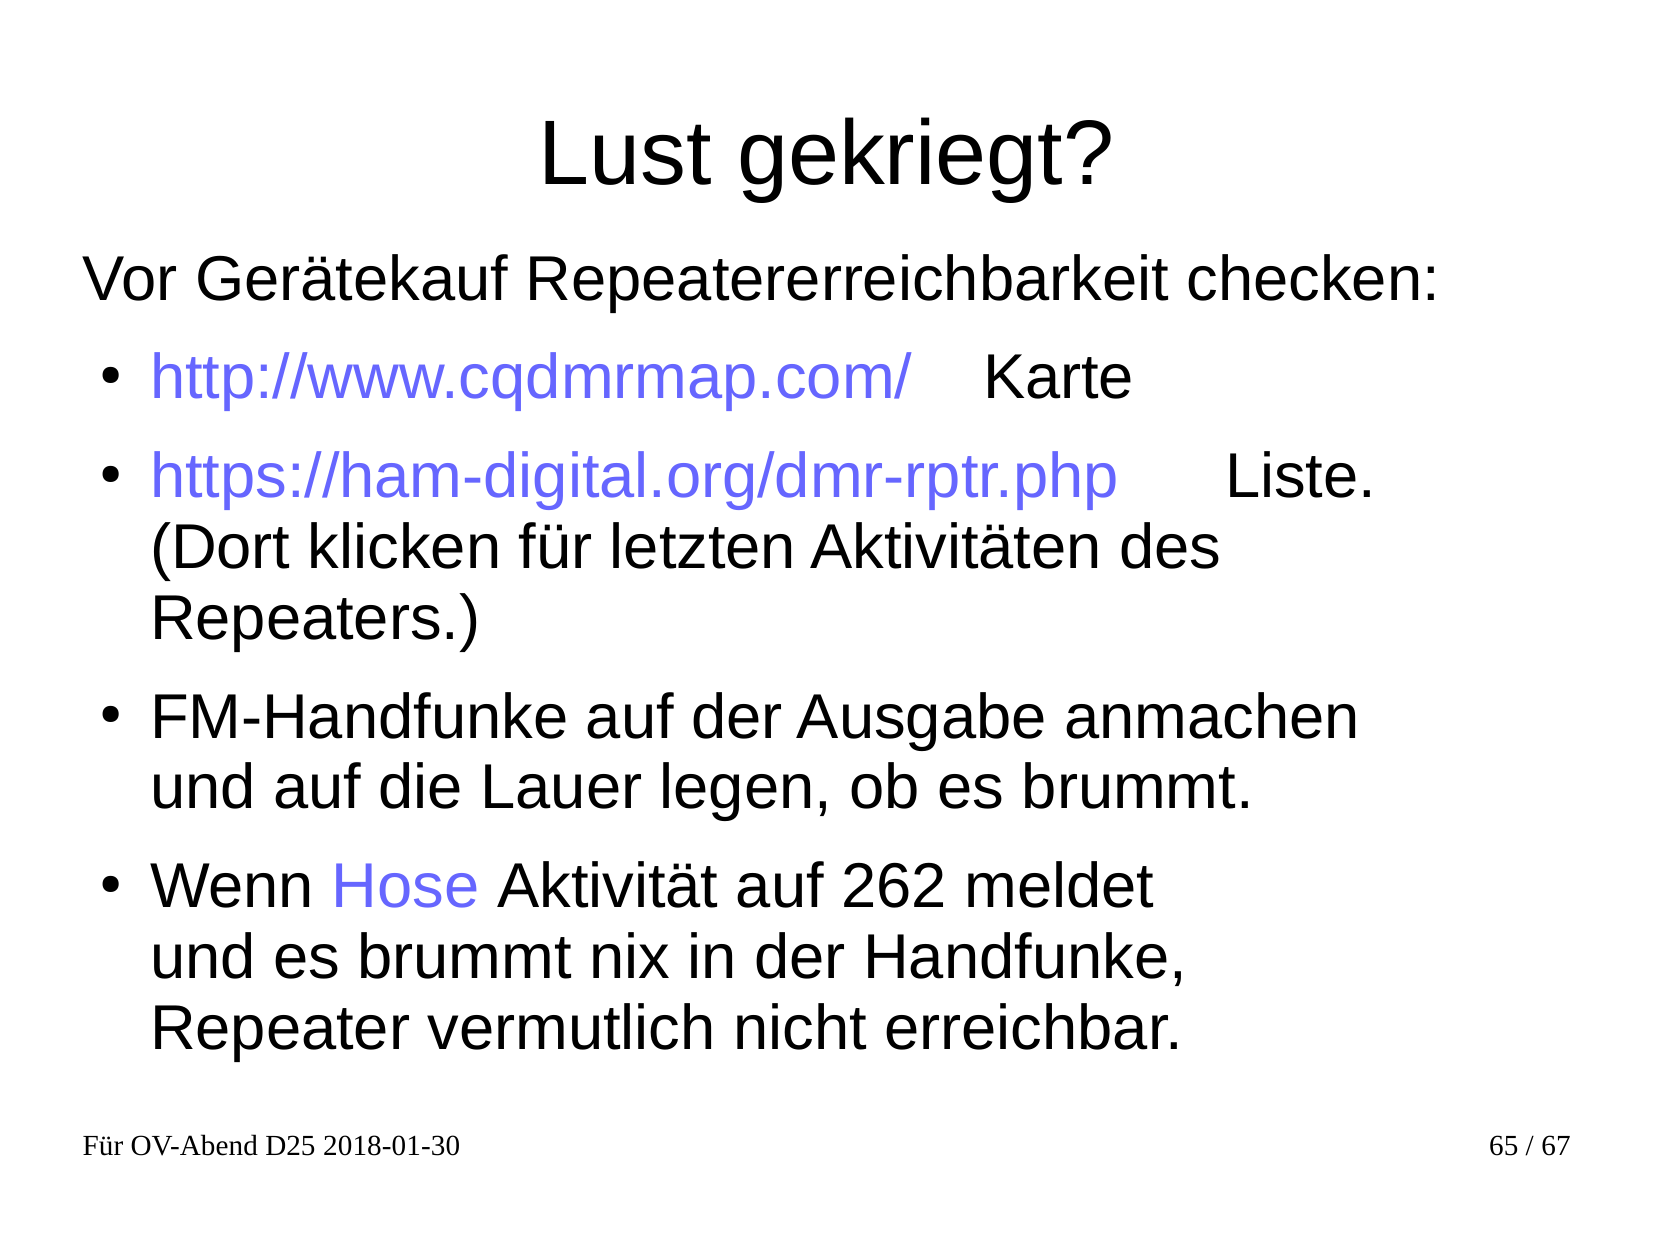

# Lust gekriegt?
Vor Gerätekauf Repeatererreichbarkeit checken:
http://www.cqdmrmap.com/ Karte
https://ham-digital.org/dmr-rptr.php Liste.
(Dort klicken für letzten Aktivitäten des Repeaters.)
FM-Handfunke auf der Ausgabe anmachen
und auf die Lauer legen, ob es brummt.
Wenn Hose Aktivität auf 262 meldet
und es brummt nix in der Handfunke,
Repeater vermutlich nicht erreichbar.
65